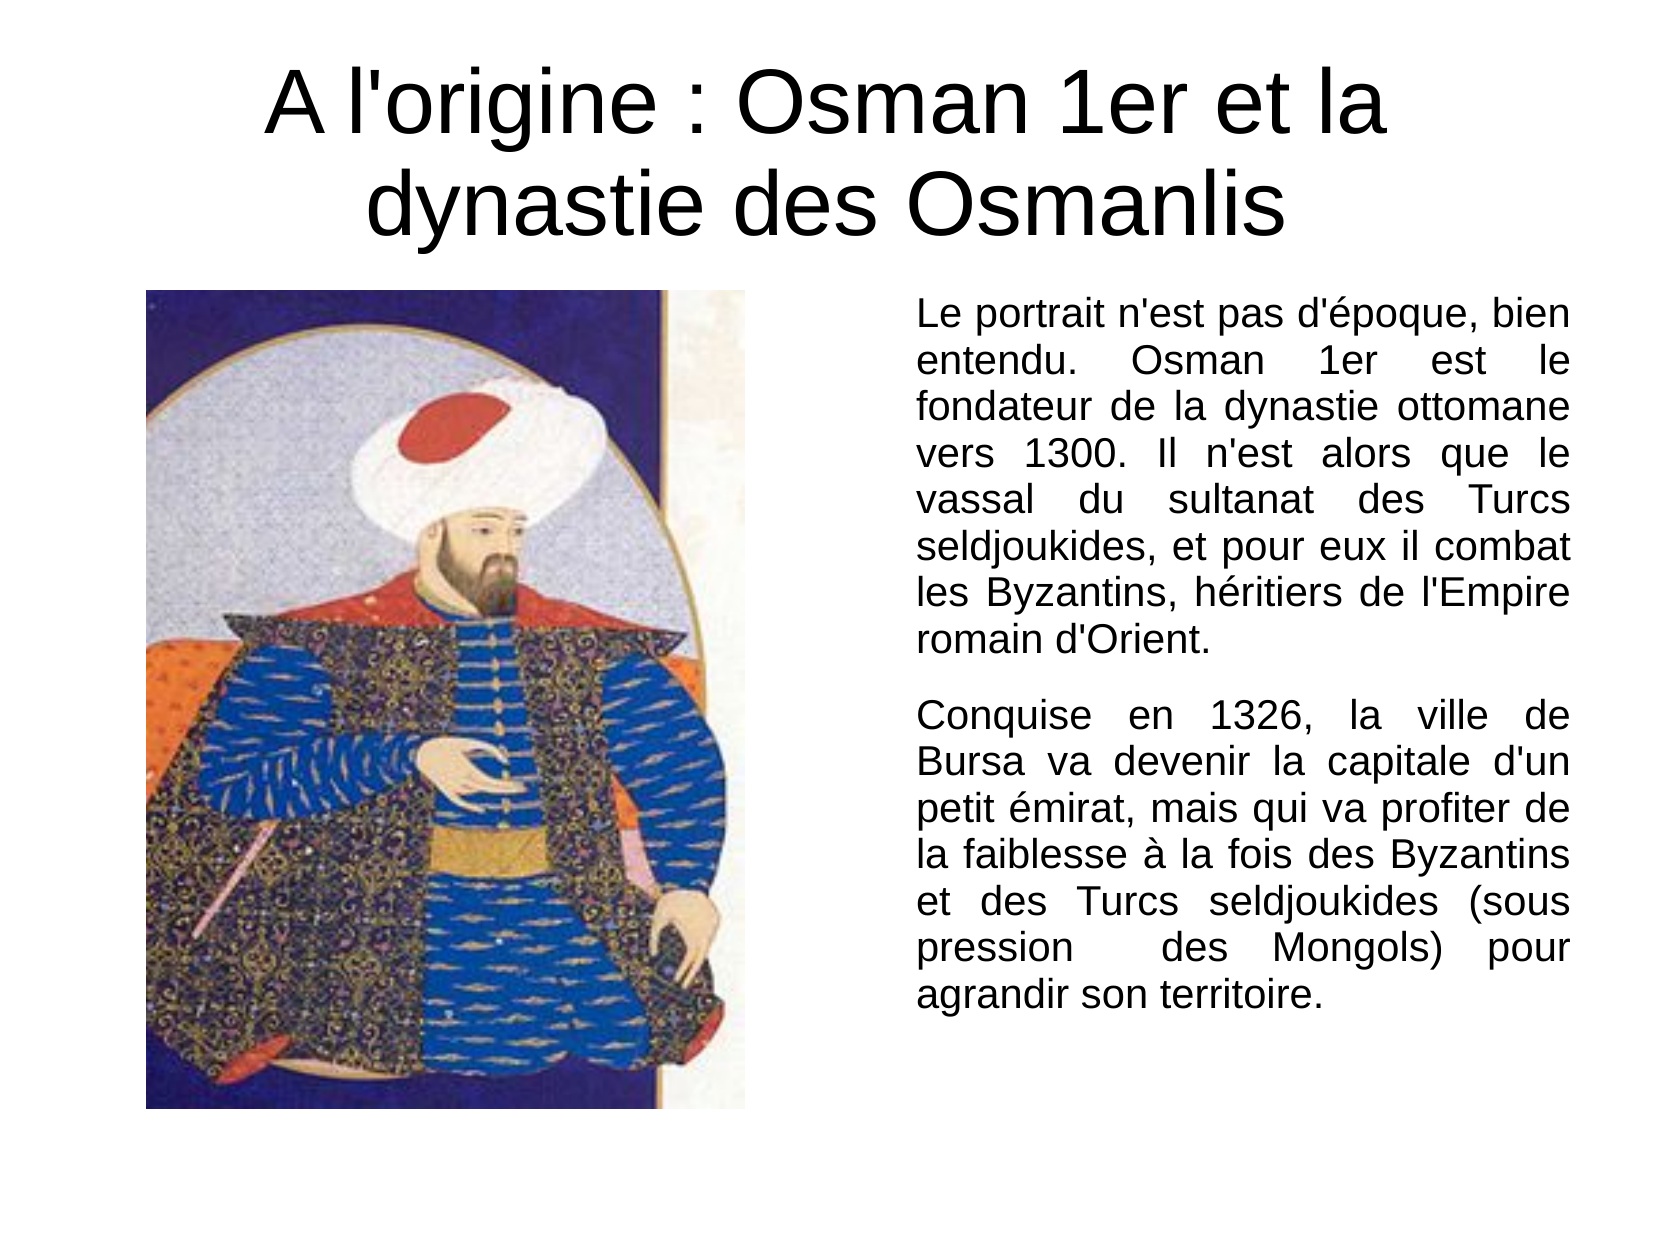

# A l'origine : Osman 1er et la dynastie des Osmanlis
Le portrait n'est pas d'époque, bien entendu. Osman 1er est le fondateur de la dynastie ottomane vers 1300. Il n'est alors que le vassal du sultanat des Turcs seldjoukides, et pour eux il combat les Byzantins, héritiers de l'Empire romain d'Orient.
Conquise en 1326, la ville de Bursa va devenir la capitale d'un petit émirat, mais qui va profiter de la faiblesse à la fois des Byzantins et des Turcs seldjoukides (sous pression des Mongols) pour agrandir son territoire.